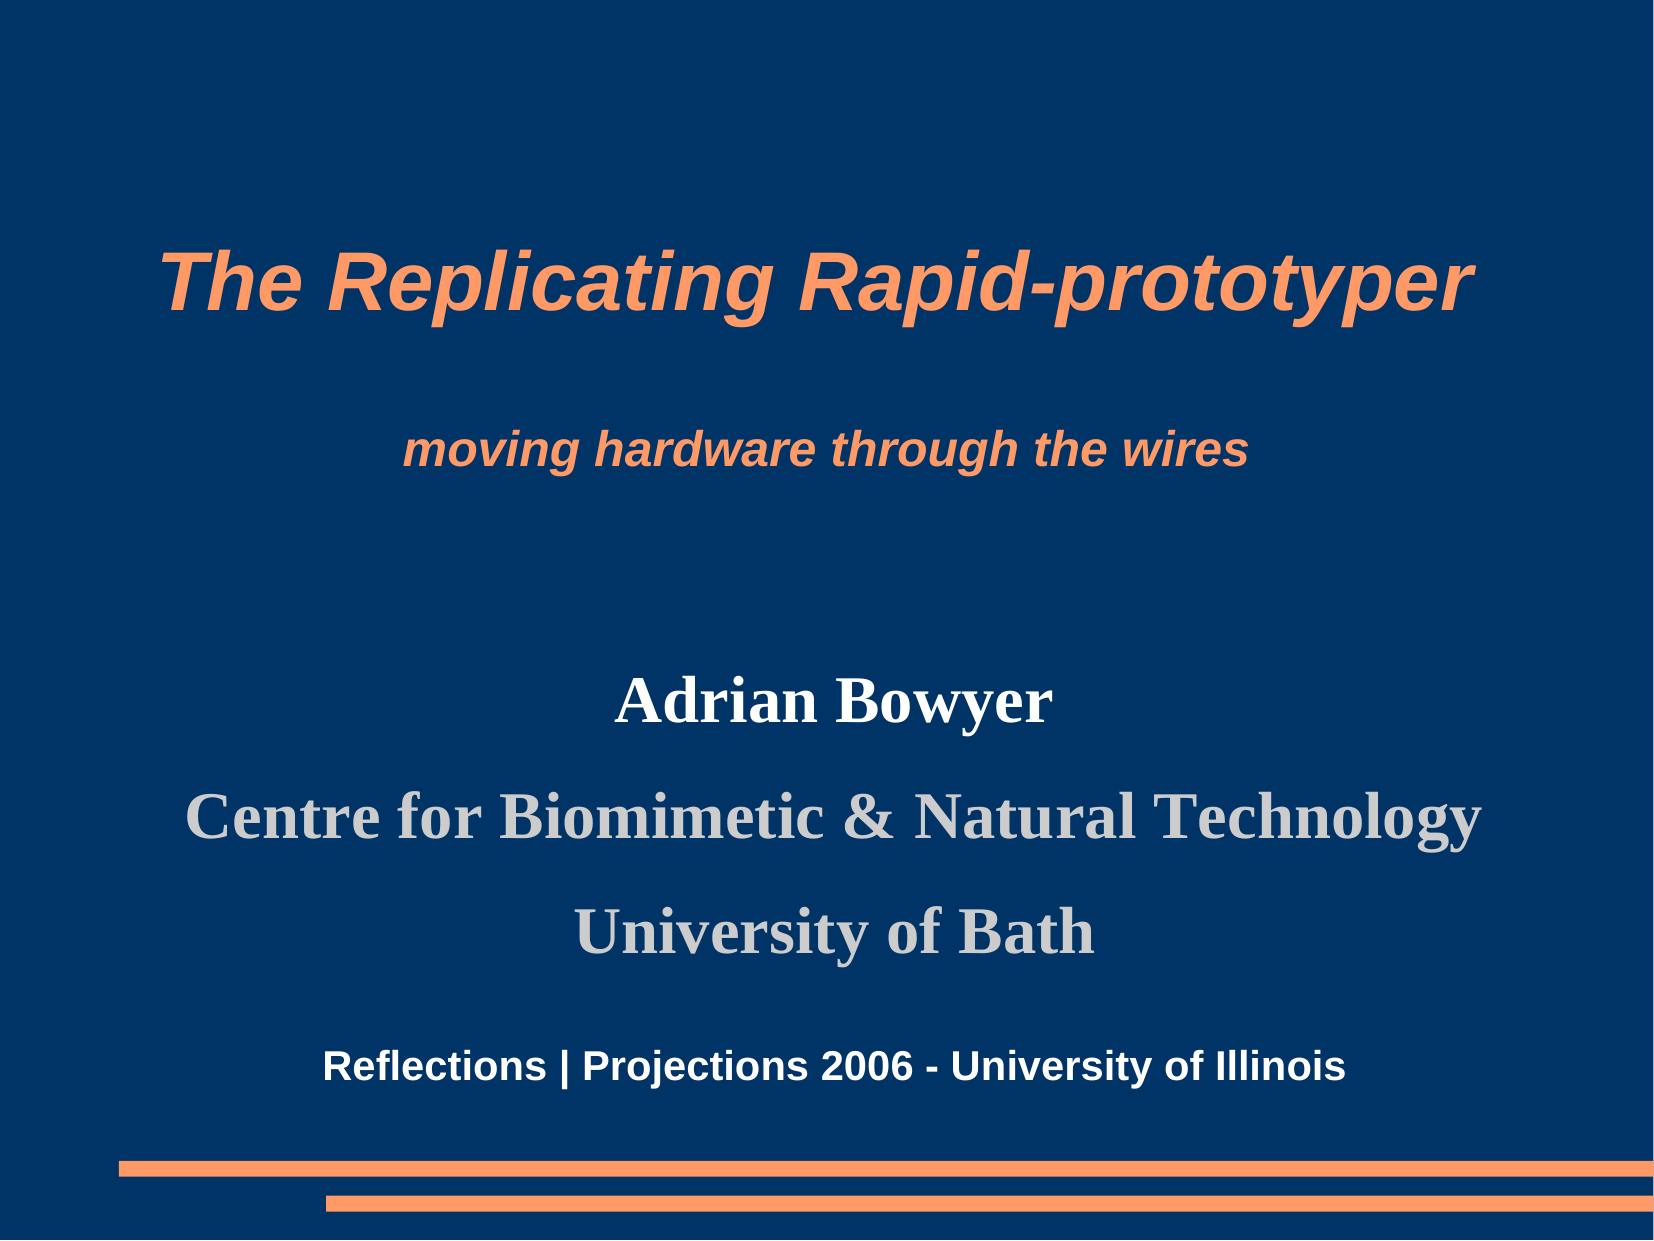

# The Replicating Rapid-prototyper moving hardware through the wires
Adrian Bowyer
Centre for Biomimetic & Natural Technology
University of Bath
Reflections | Projections 2006 - University of Illinois